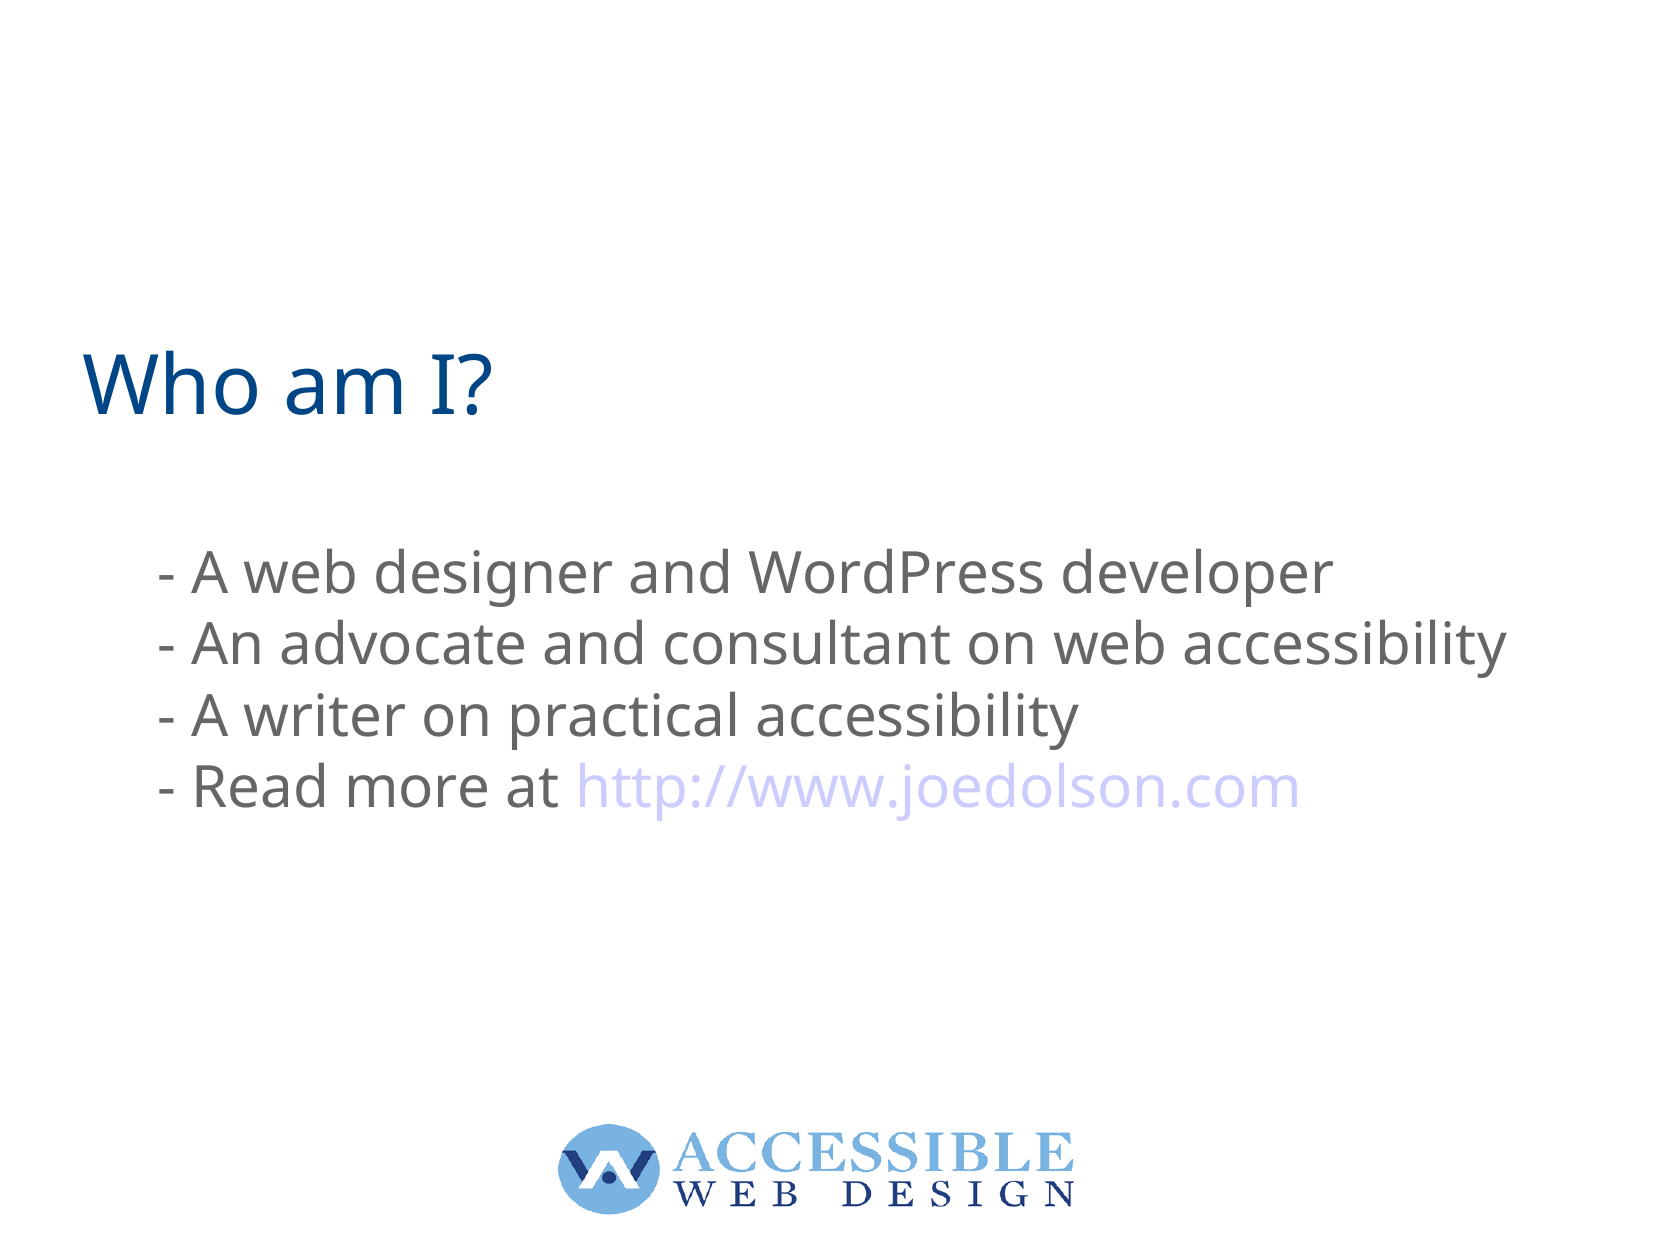

Who am I?
	- A web designer and WordPress developer
	- An advocate and consultant on web accessibility
	- A writer on practical accessibility
	- Read more at http://www.joedolson.com